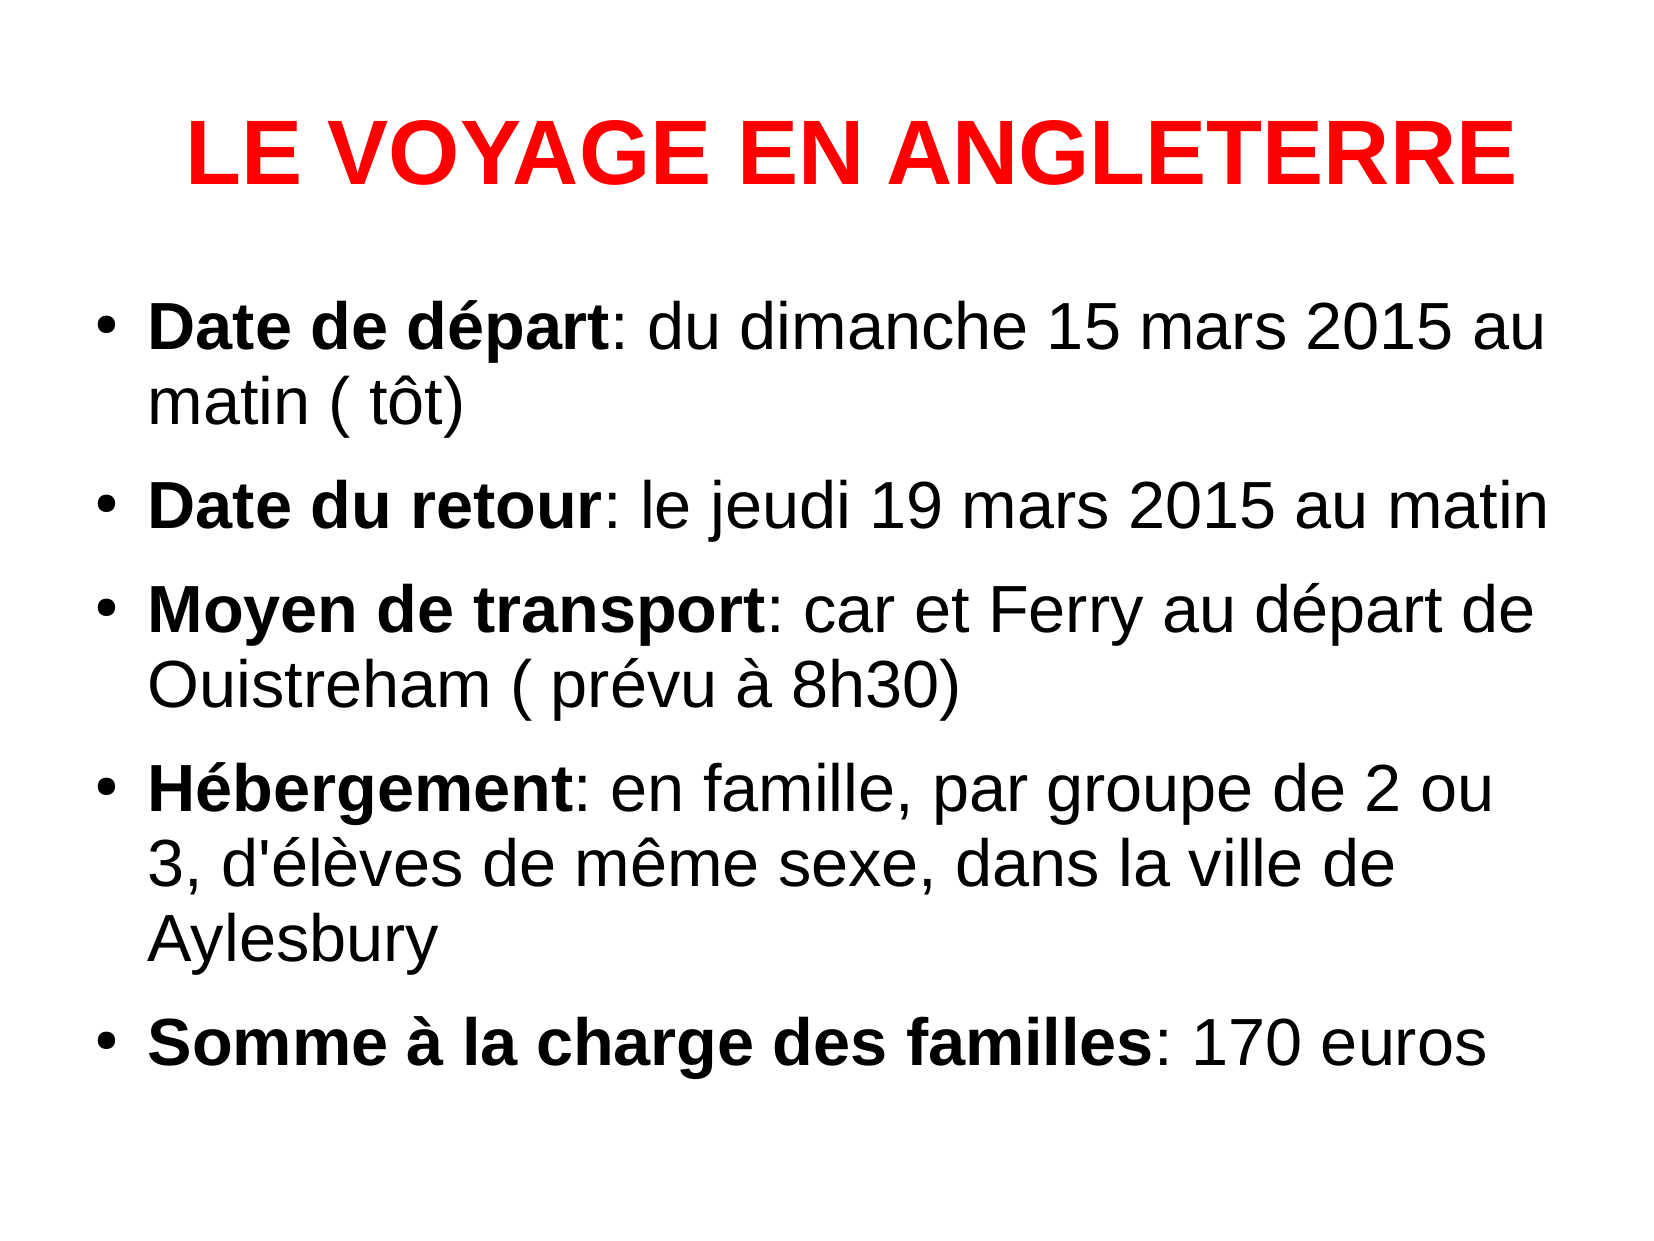

# LE VOYAGE EN ANGLETERRE
Date de départ: du dimanche 15 mars 2015 au matin ( tôt)
Date du retour: le jeudi 19 mars 2015 au matin
Moyen de transport: car et Ferry au départ de Ouistreham ( prévu à 8h30)
Hébergement: en famille, par groupe de 2 ou 3, d'élèves de même sexe, dans la ville de Aylesbury
Somme à la charge des familles: 170 euros